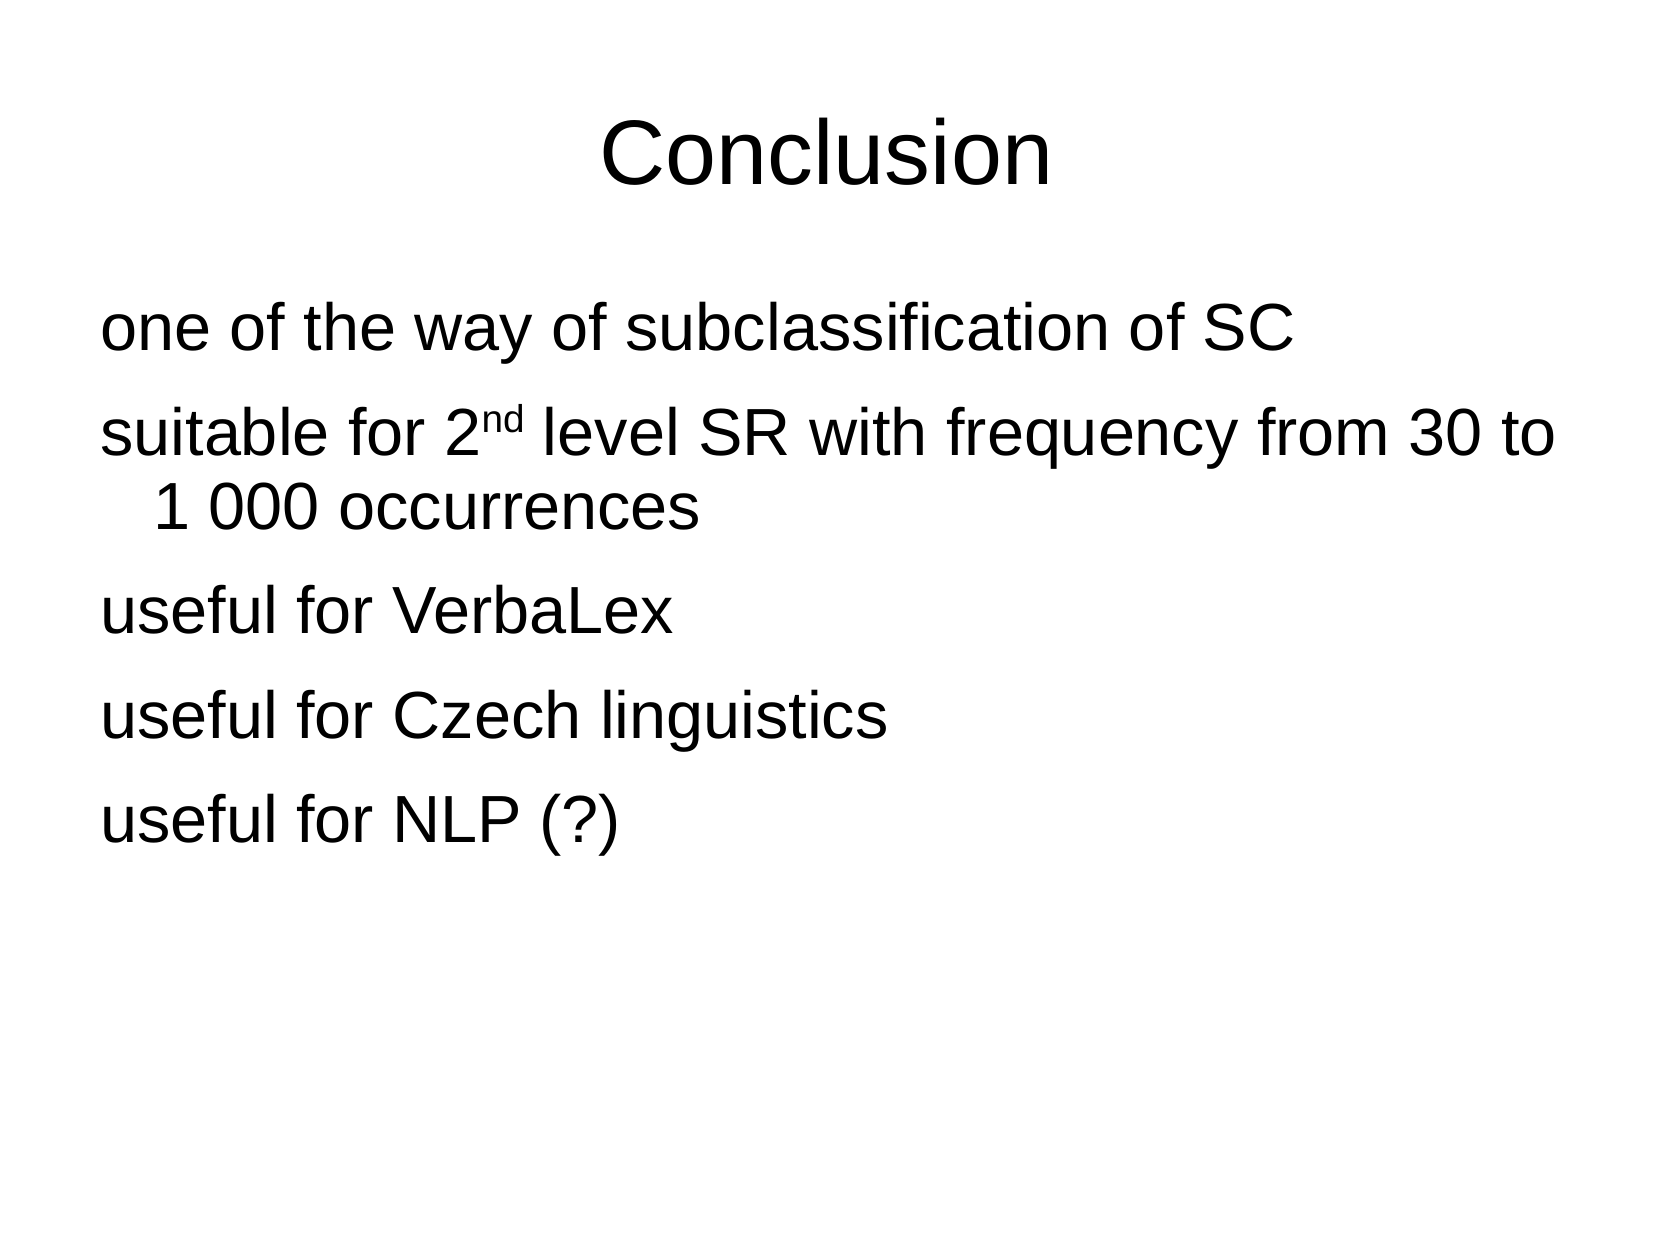

# Conclusion
one of the way of subclassification of SC
suitable for 2nd level SR with frequency from 30 to 1 000 occurrences
useful for VerbaLex
useful for Czech linguistics
useful for NLP (?)